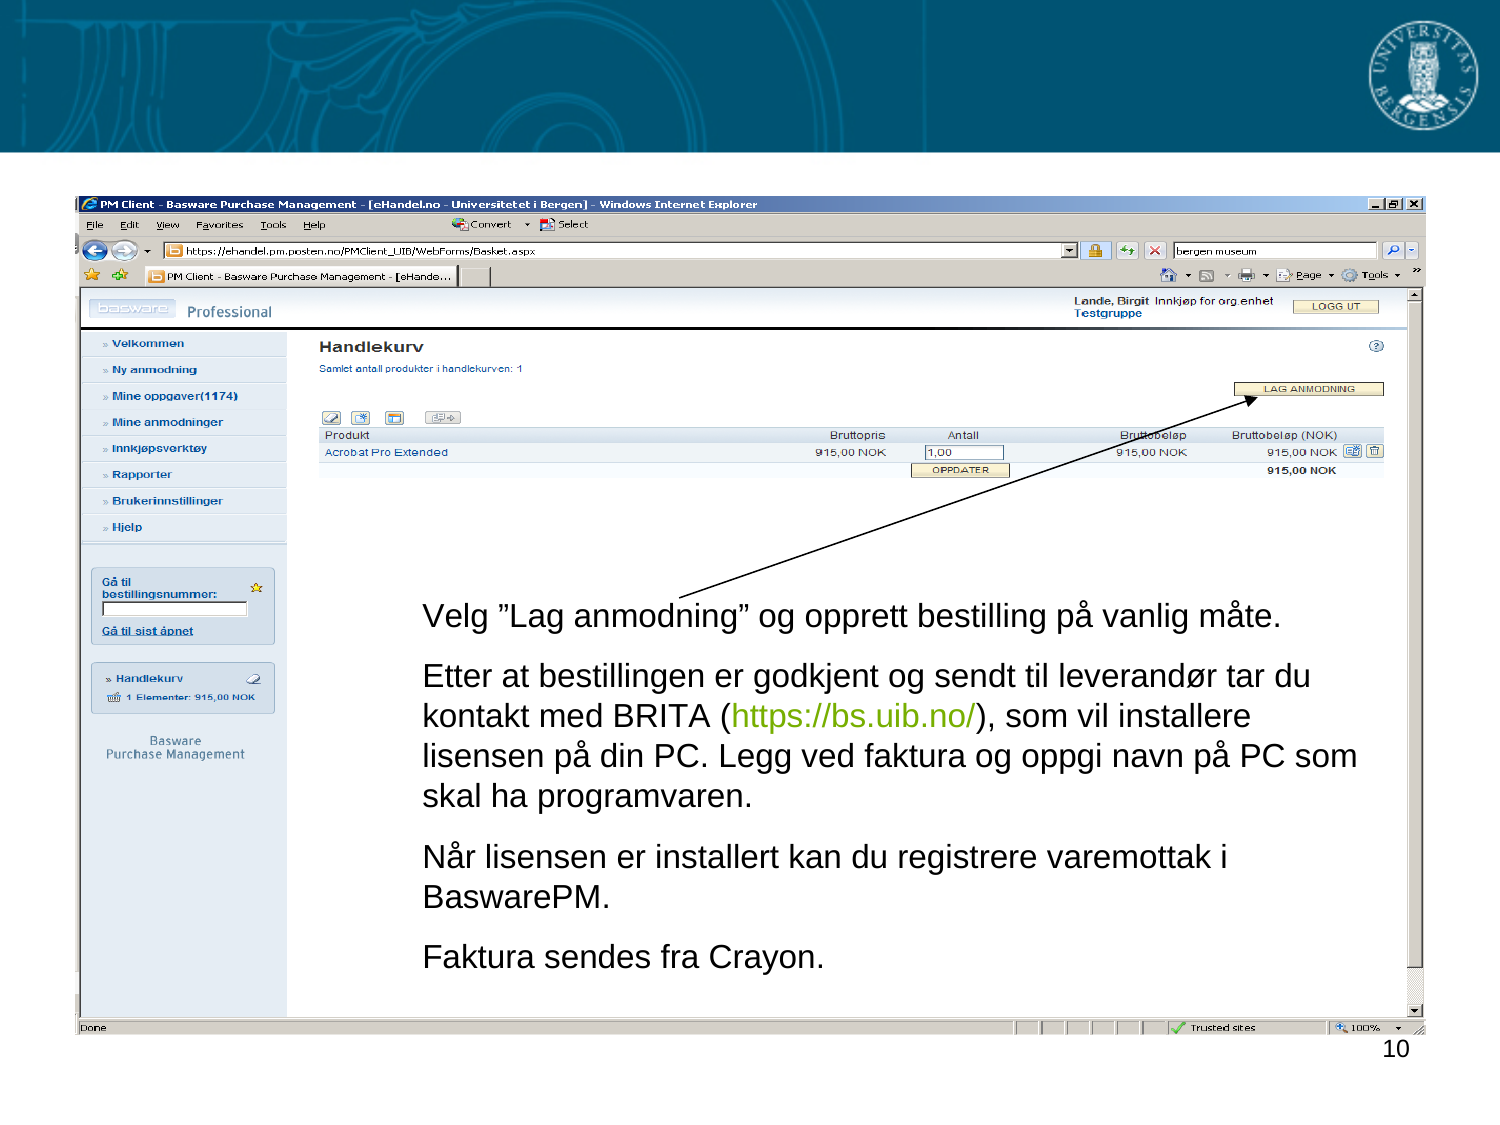

Velg ”Lag anmodning” og opprett bestilling på vanlig måte.
Etter at bestillingen er godkjent og sendt til leverandør tar du kontakt med BRITA (https://bs.uib.no/), som vil installere lisensen på din PC. Legg ved faktura og oppgi navn på PC som skal ha programvaren.
Når lisensen er installert kan du registrere varemottak i BaswarePM.
Faktura sendes fra Crayon.